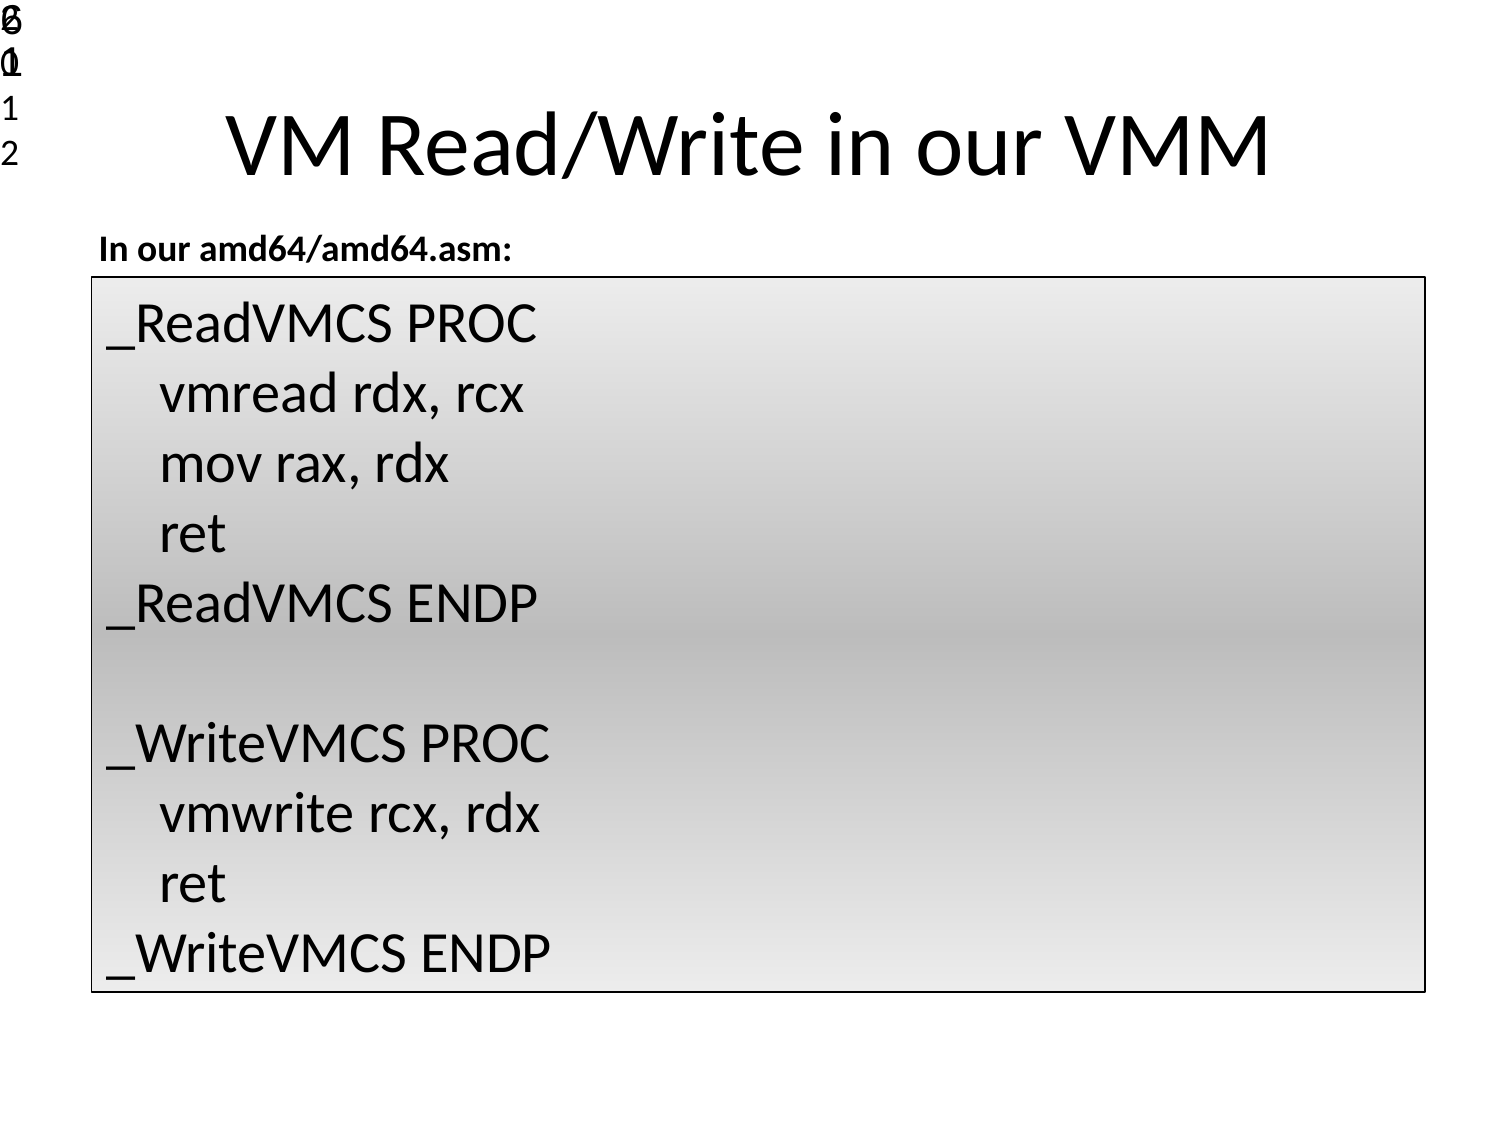

2012
# VM Read/Write in our VMM
In our amd64/amd64.asm:
_ReadVMCS PROC
 vmread rdx, rcx
 mov rax, rdx
 ret
_ReadVMCS ENDP
_WriteVMCS PROC
 vmwrite rcx, rdx
 ret
_WriteVMCS ENDP